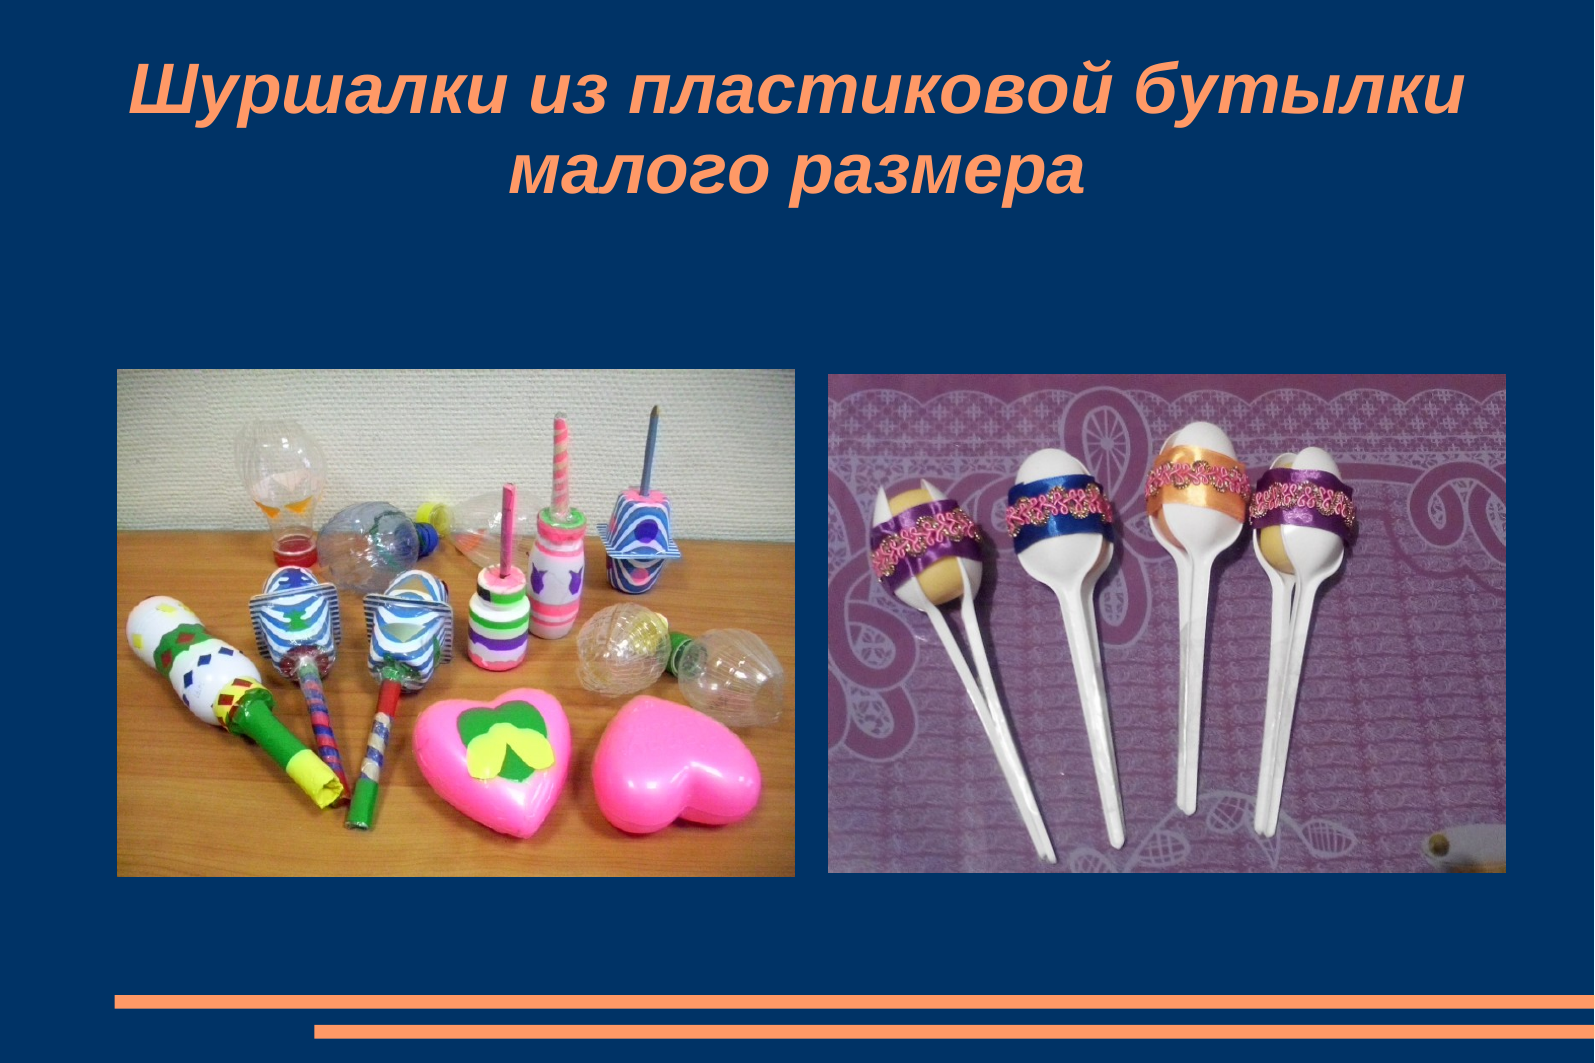

# Шуршалки из пластиковой бутылки малого размера